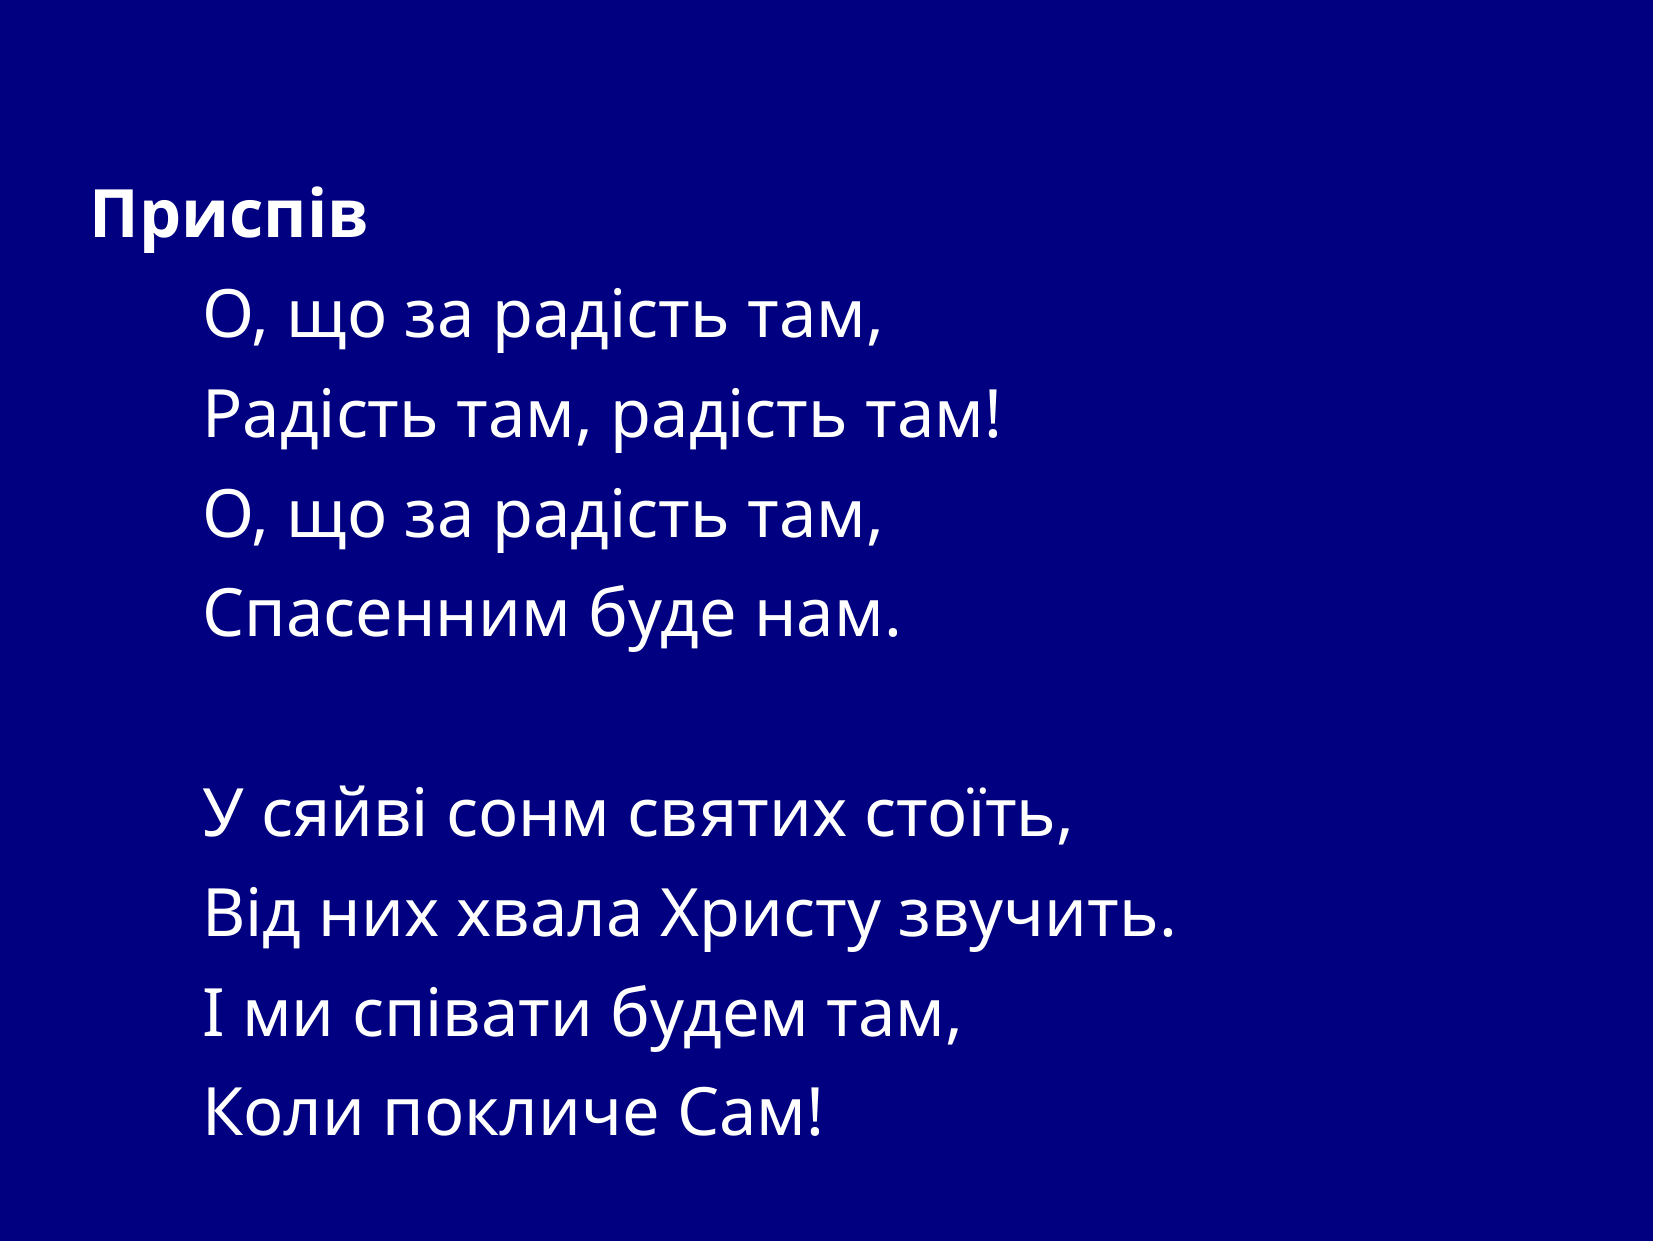

Приспів
	О, що за радість там,
	Радість там, радість там!
	О, що за радість там,
	Спасенним буде нам.
	У сяйві сонм святих стоїть,
	Від них хвала Христу звучить.
	І ми співати будем там,
	Коли покличе Сам!